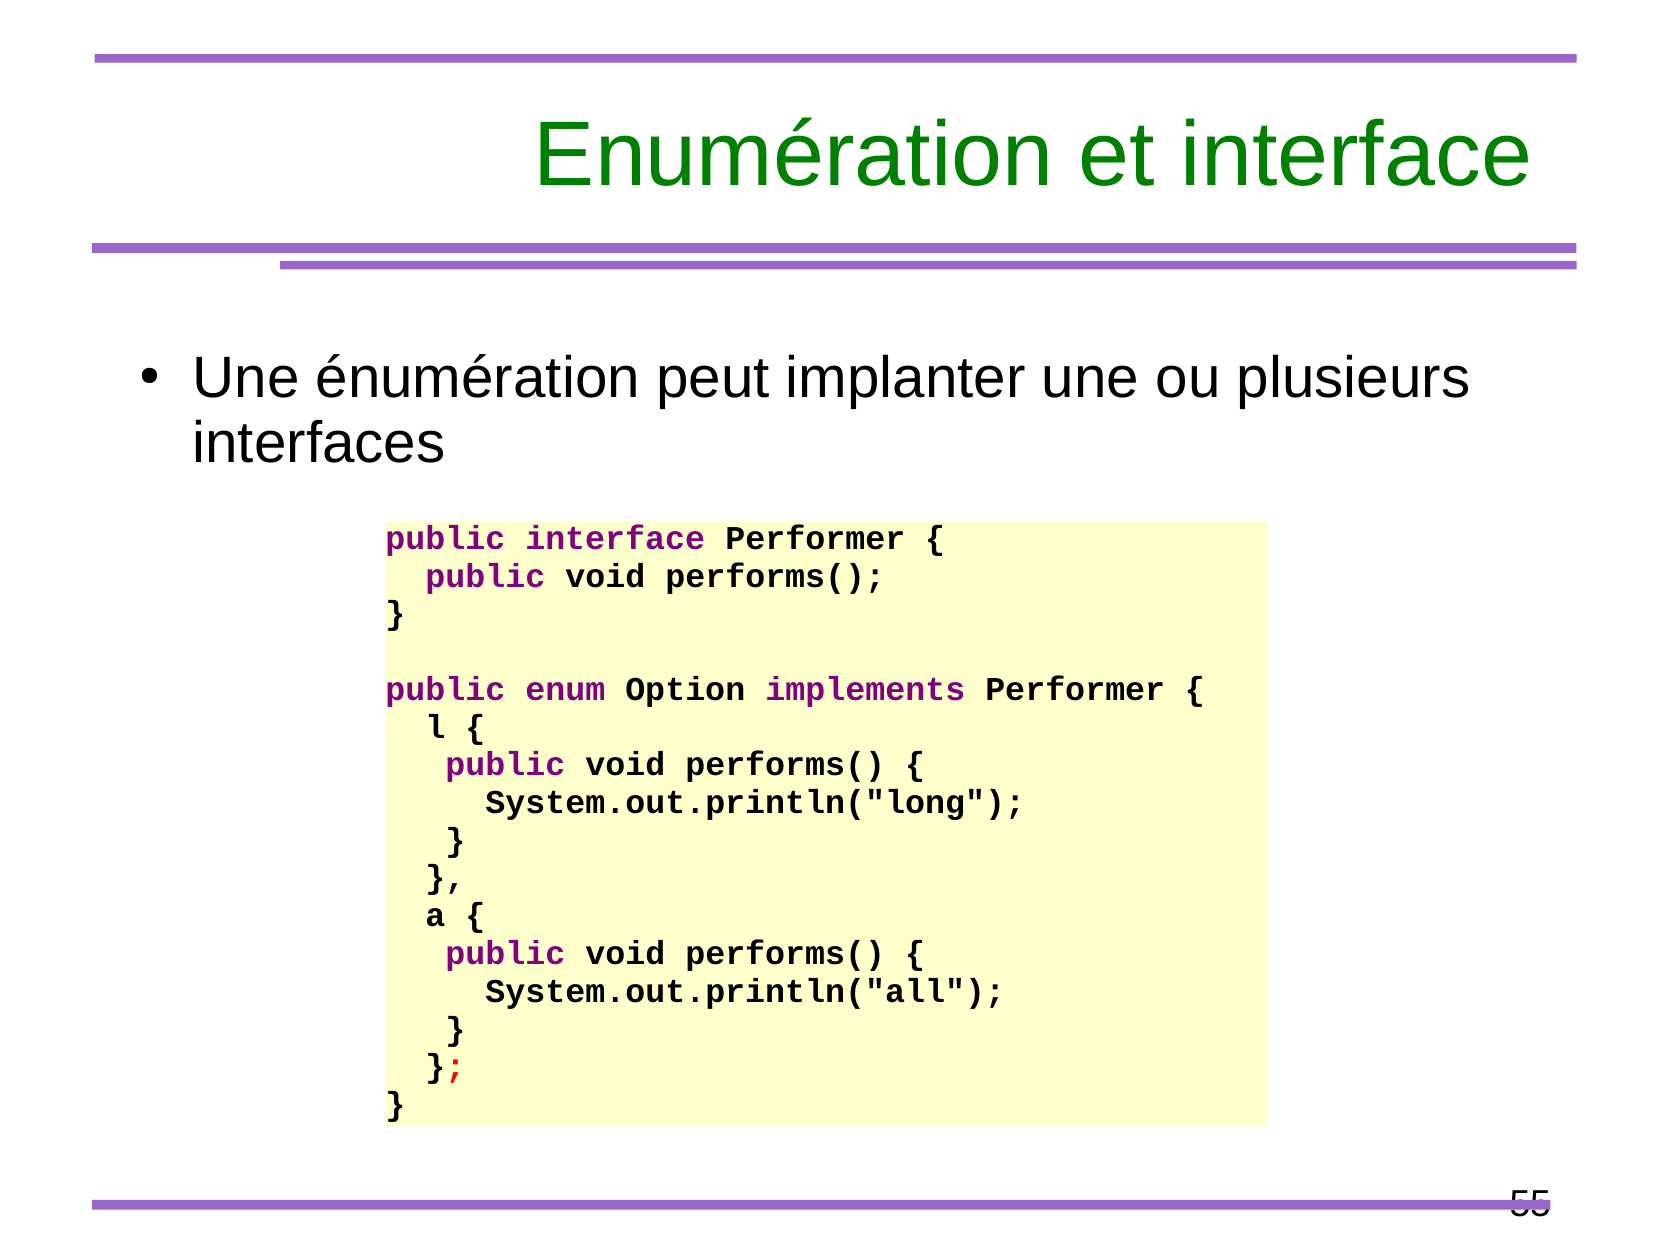

# Enumération et interface
Une énumération peut implanter une ou plusieurs interfaces
public interface Performer {
 public void performs();
}
public enum Option implements Performer {
 l {
 public void performs() {
 System.out.println("long");
 }
 },
 a {
 public void performs() {
 System.out.println("all");
 }
 };
}